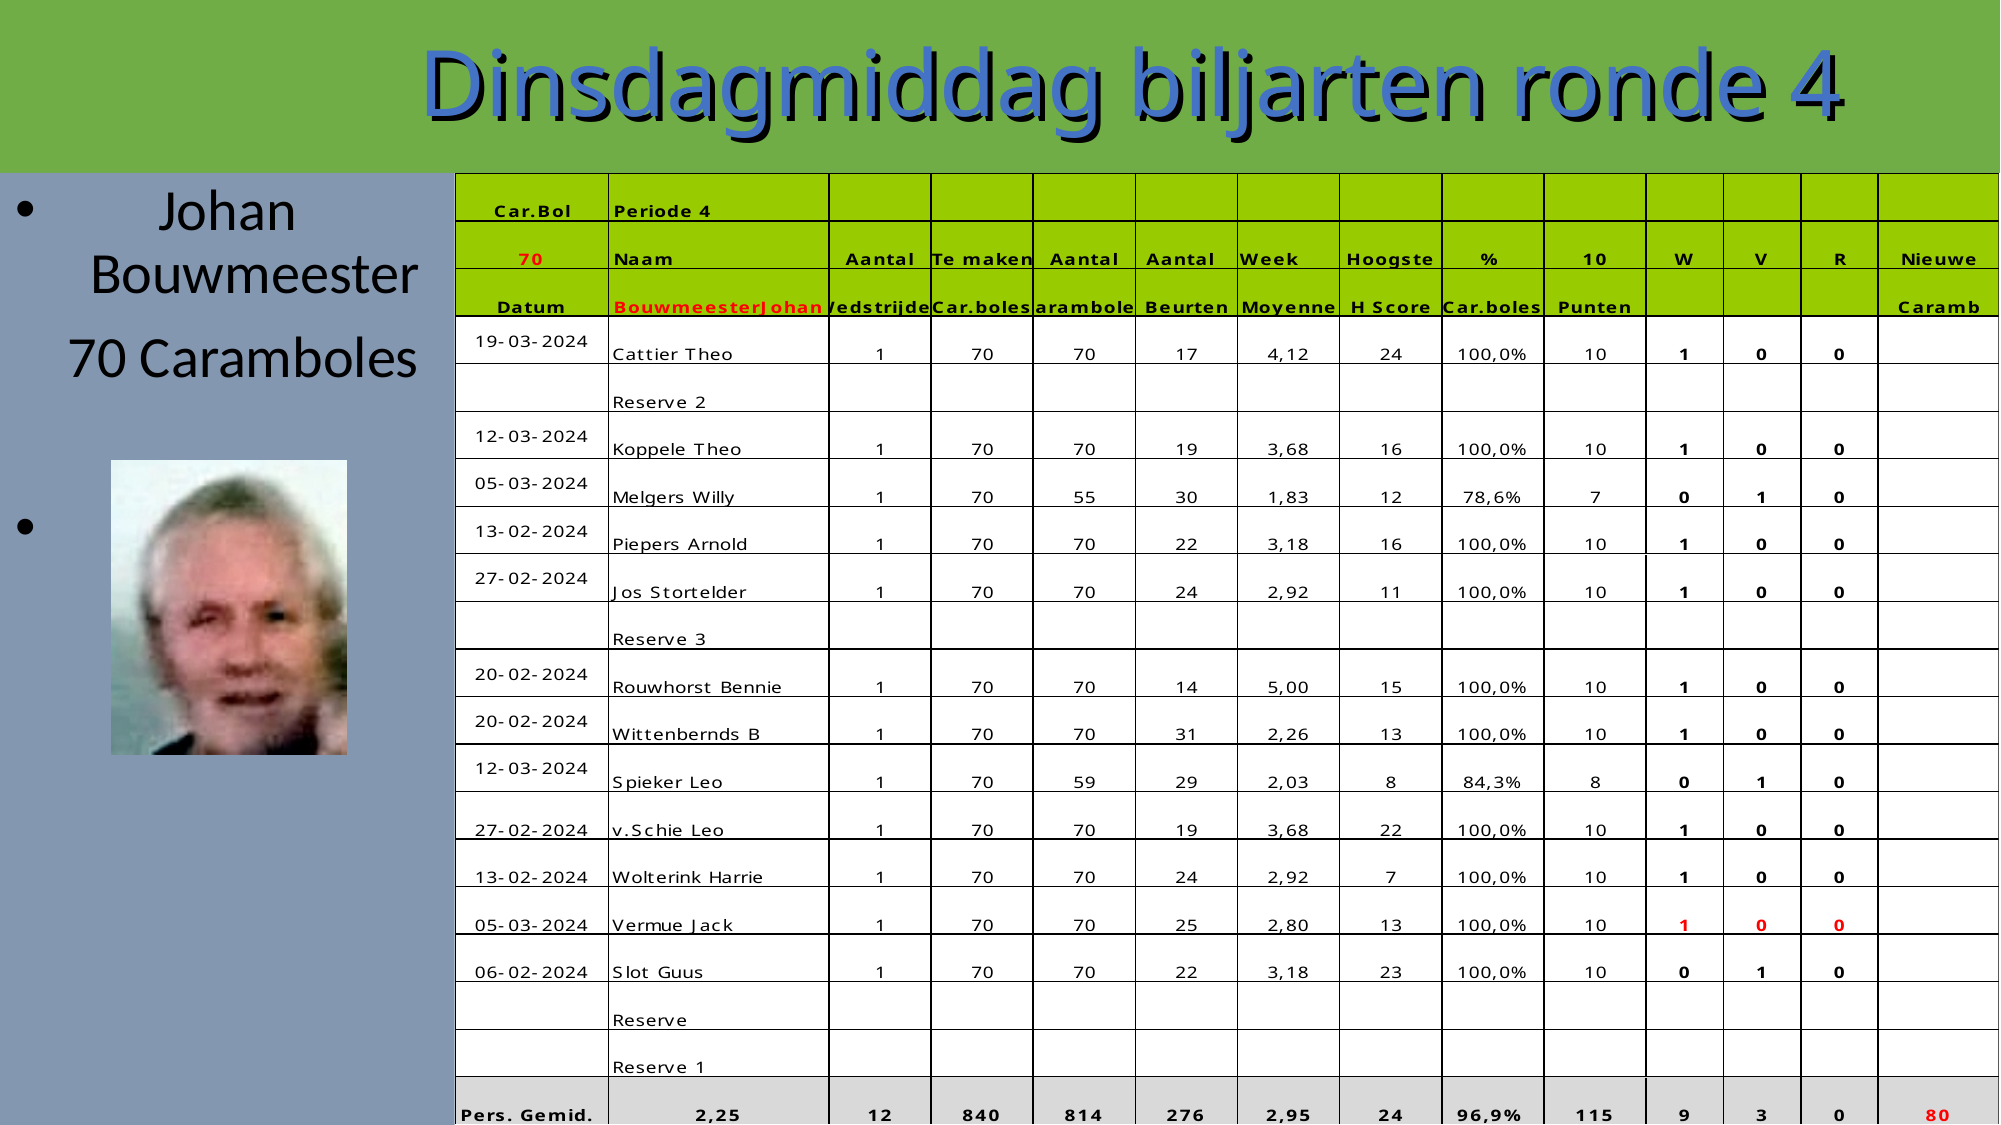

# Dinsdagmiddag biljarten ronde 4
 Johan Bouwmeester
 70 Caramboles